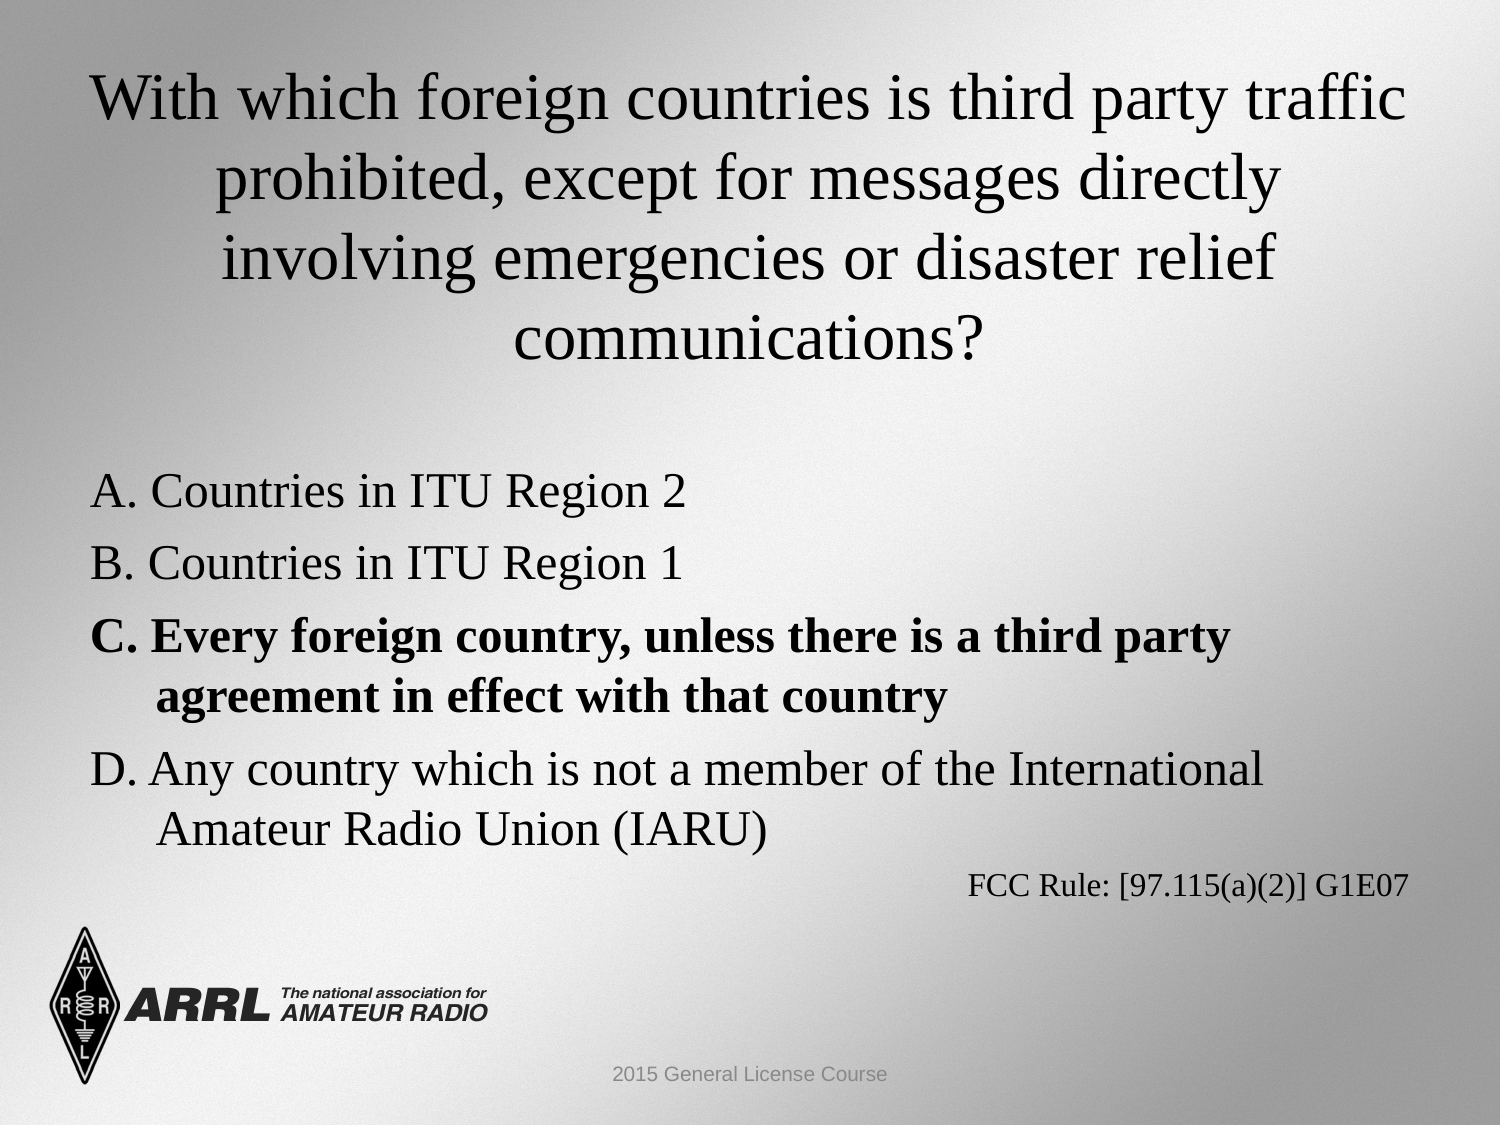

# With which foreign countries is third party traffic prohibited, except for messages directly involving emergencies or disaster relief communications?
A. Countries in ITU Region 2
B. Countries in ITU Region 1
C. Every foreign country, unless there is a third party agreement in effect with that country
D. Any country which is not a member of the International Amateur Radio Union (IARU)
FCC Rule: [97.115(a)(2)] G1E07
2015 General License Course